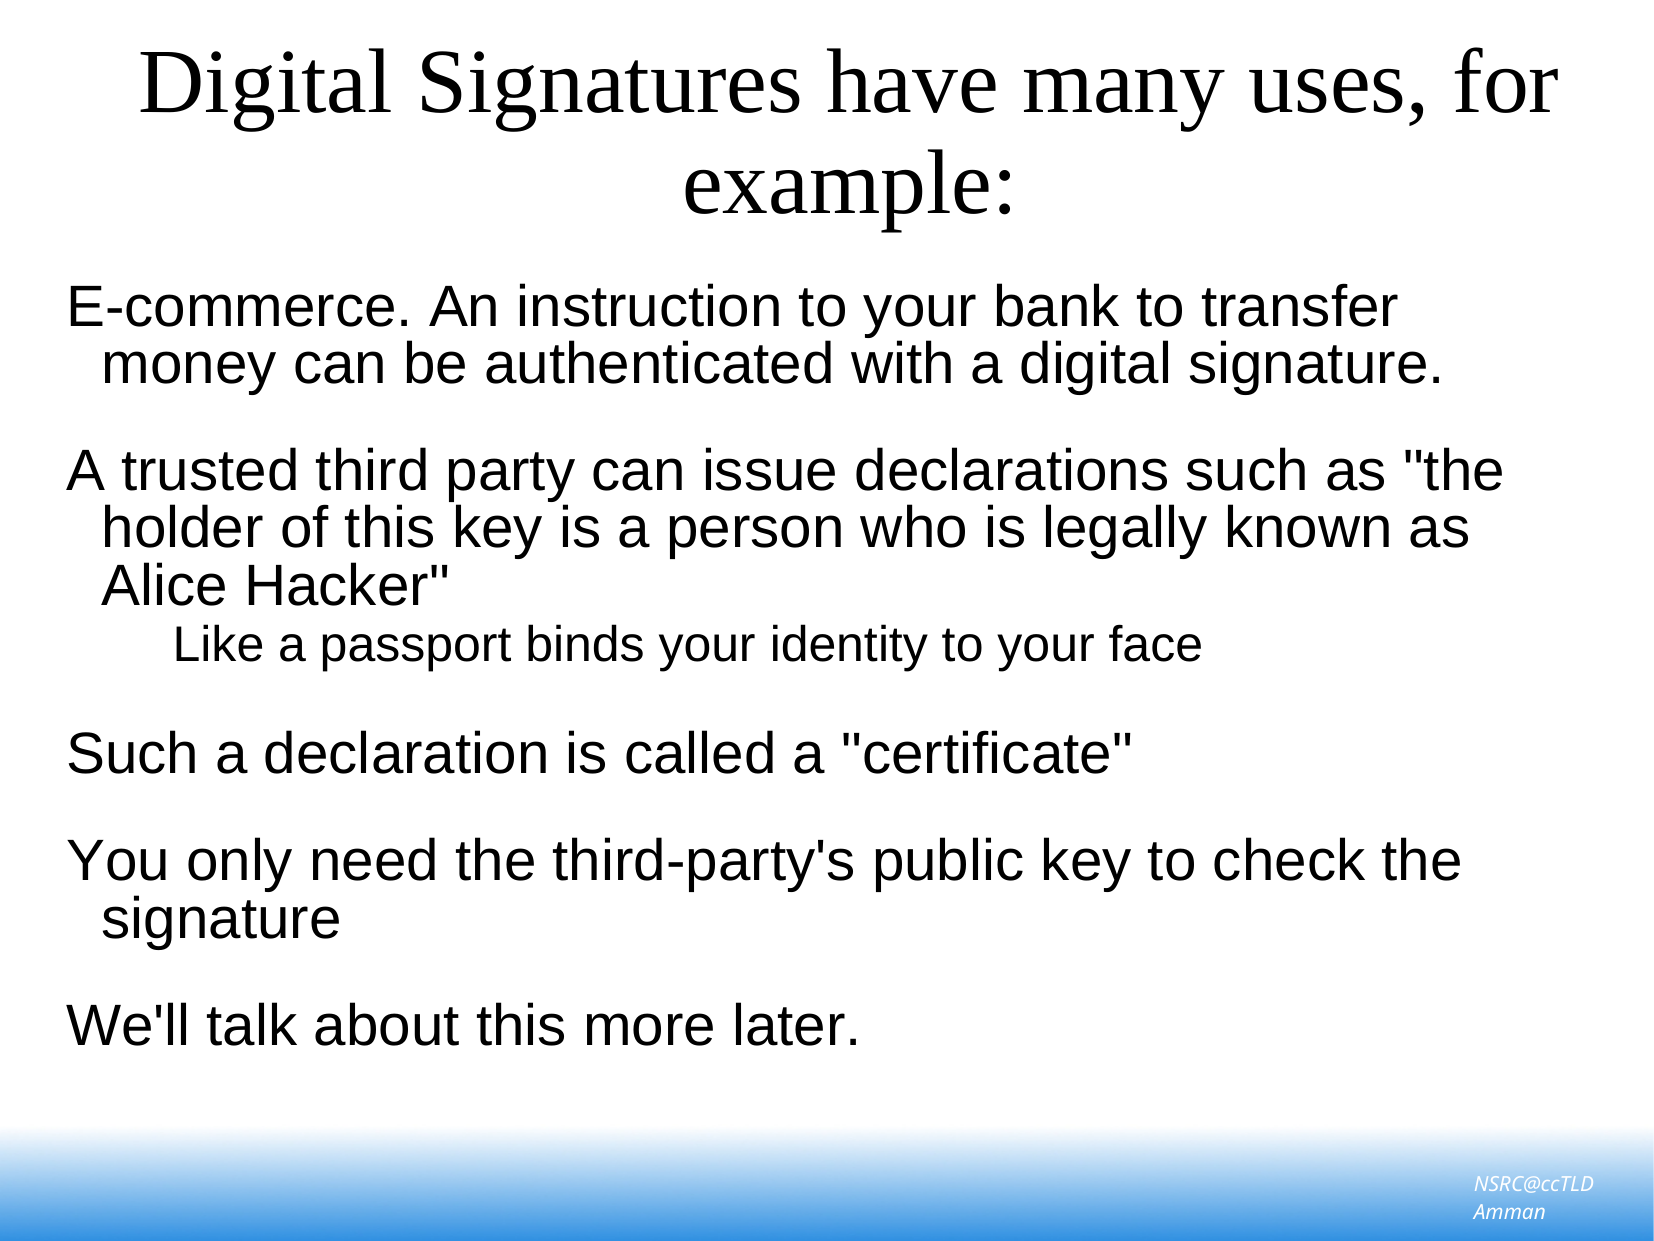

# Digital Signatures have many uses, for example:
E-commerce. An instruction to your bank to transfer money can be authenticated with a digital signature.
A trusted third party can issue declarations such as "the holder of this key is a person who is legally known as Alice Hacker"
Like a passport binds your identity to your face
Such a declaration is called a "certificate"
You only need the third-party's public key to check the signature
We'll talk about this more later.